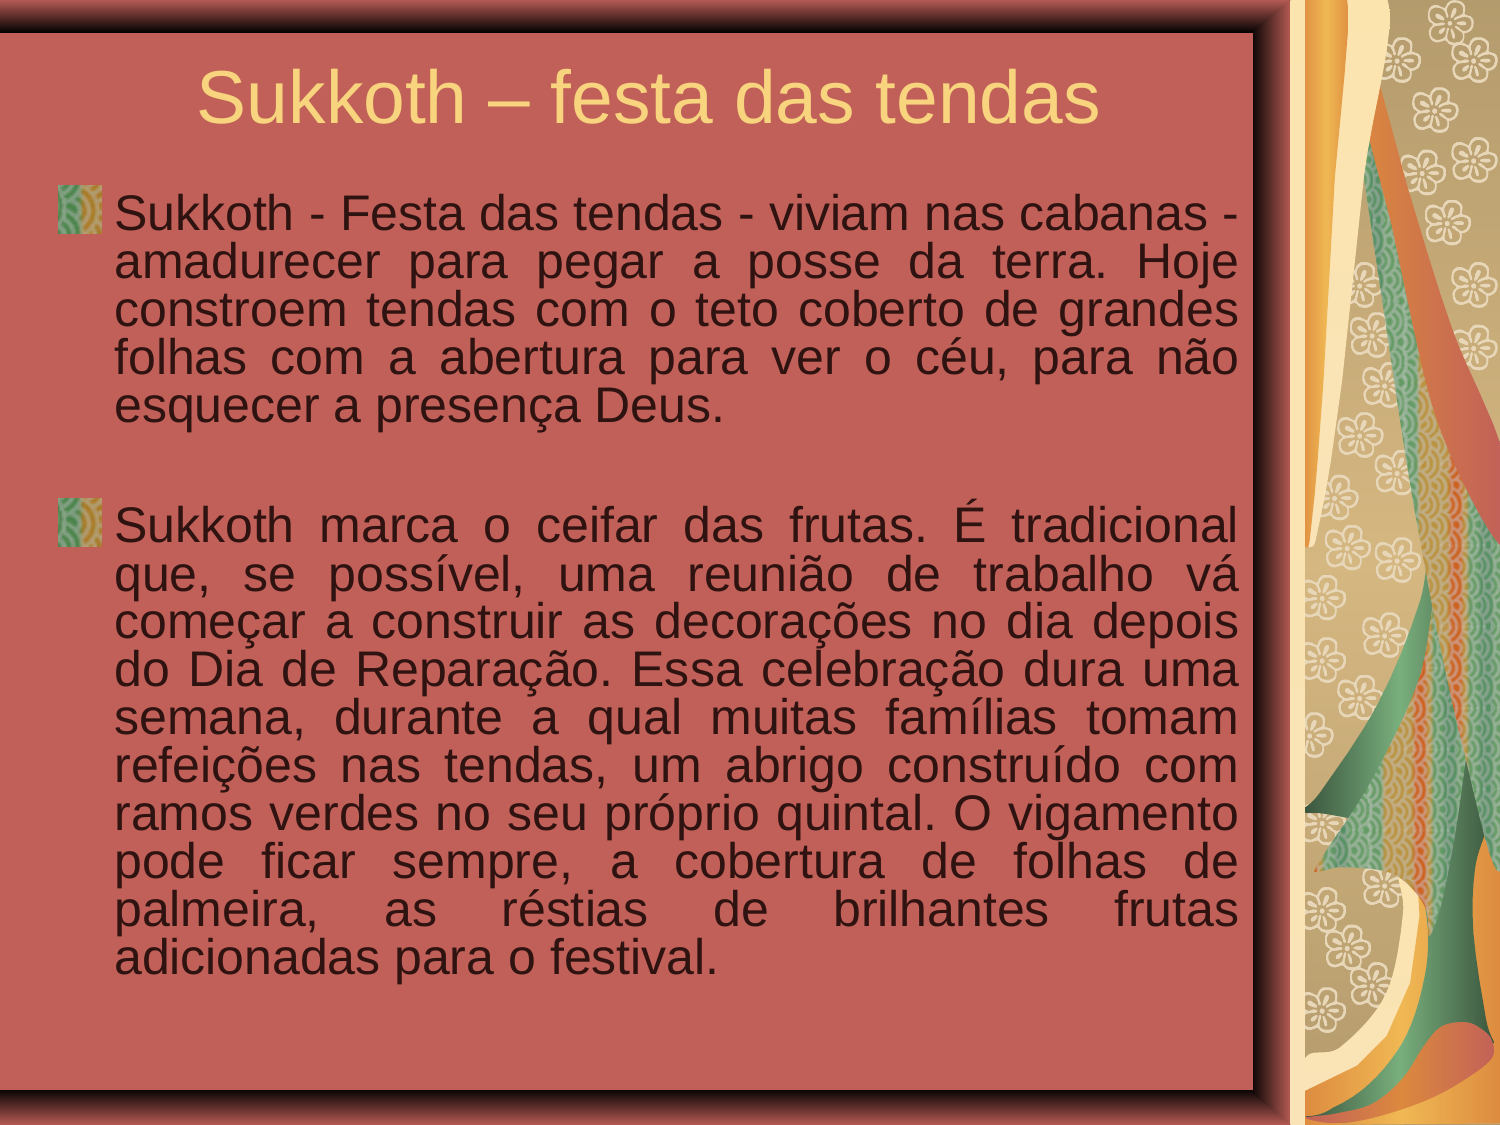

# Sukkoth – festa das tendas
Sukkoth - Festa das tendas - viviam nas cabanas - amadurecer para pegar a posse da terra. Hoje constroem tendas com o teto coberto de grandes folhas com a abertura para ver o céu, para não esquecer a presença Deus.
Sukkoth marca o ceifar das frutas. É tradicional que, se possível, uma reunião de trabalho vá começar a construir as decorações no dia depois do Dia de Reparação. Essa celebração dura uma semana, durante a qual muitas famílias tomam refeições nas tendas, um abrigo construído com ramos verdes no seu próprio quintal. O vigamento pode ficar sempre, a cobertura de folhas de palmeira, as réstias de brilhantes frutas adicionadas para o festival.